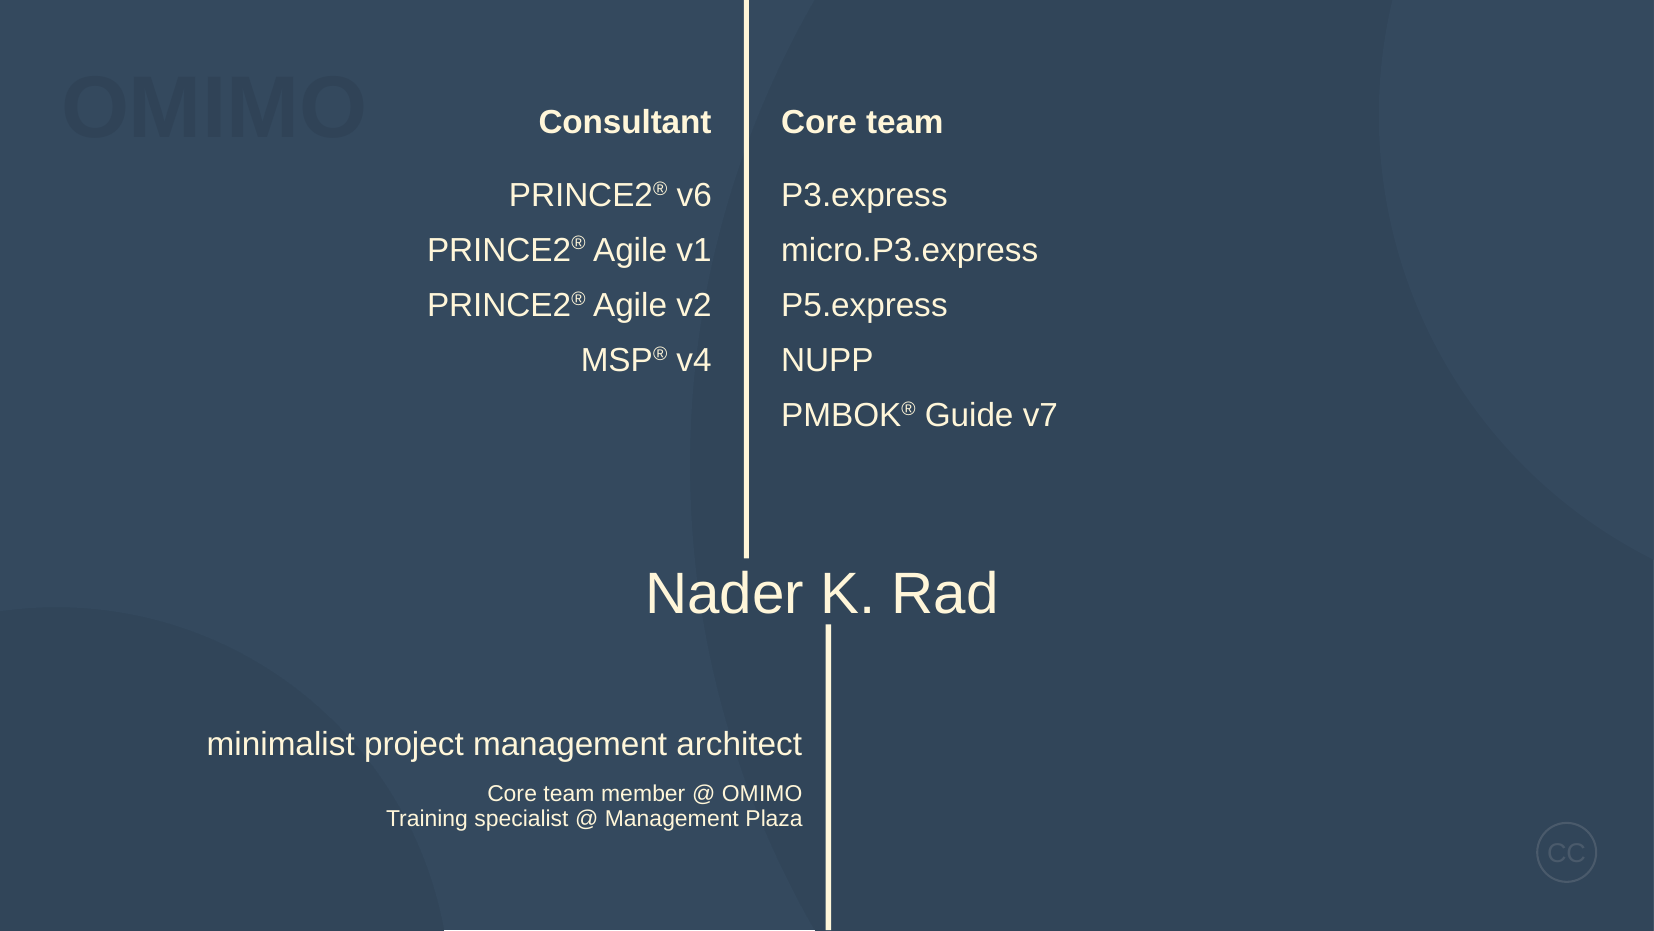

OMIMO
Consultant
PRINCE2® v6
PRINCE2® Agile v1
PRINCE2® Agile v2
MSP® v4
Core team
P3.express
micro.P3.express
P5.express
NUPP
PMBOK® Guide v7
Nader K. Rad
minimalist project management architect
Core team member @ OMIMO
Training specialist @ Management Plaza
CC